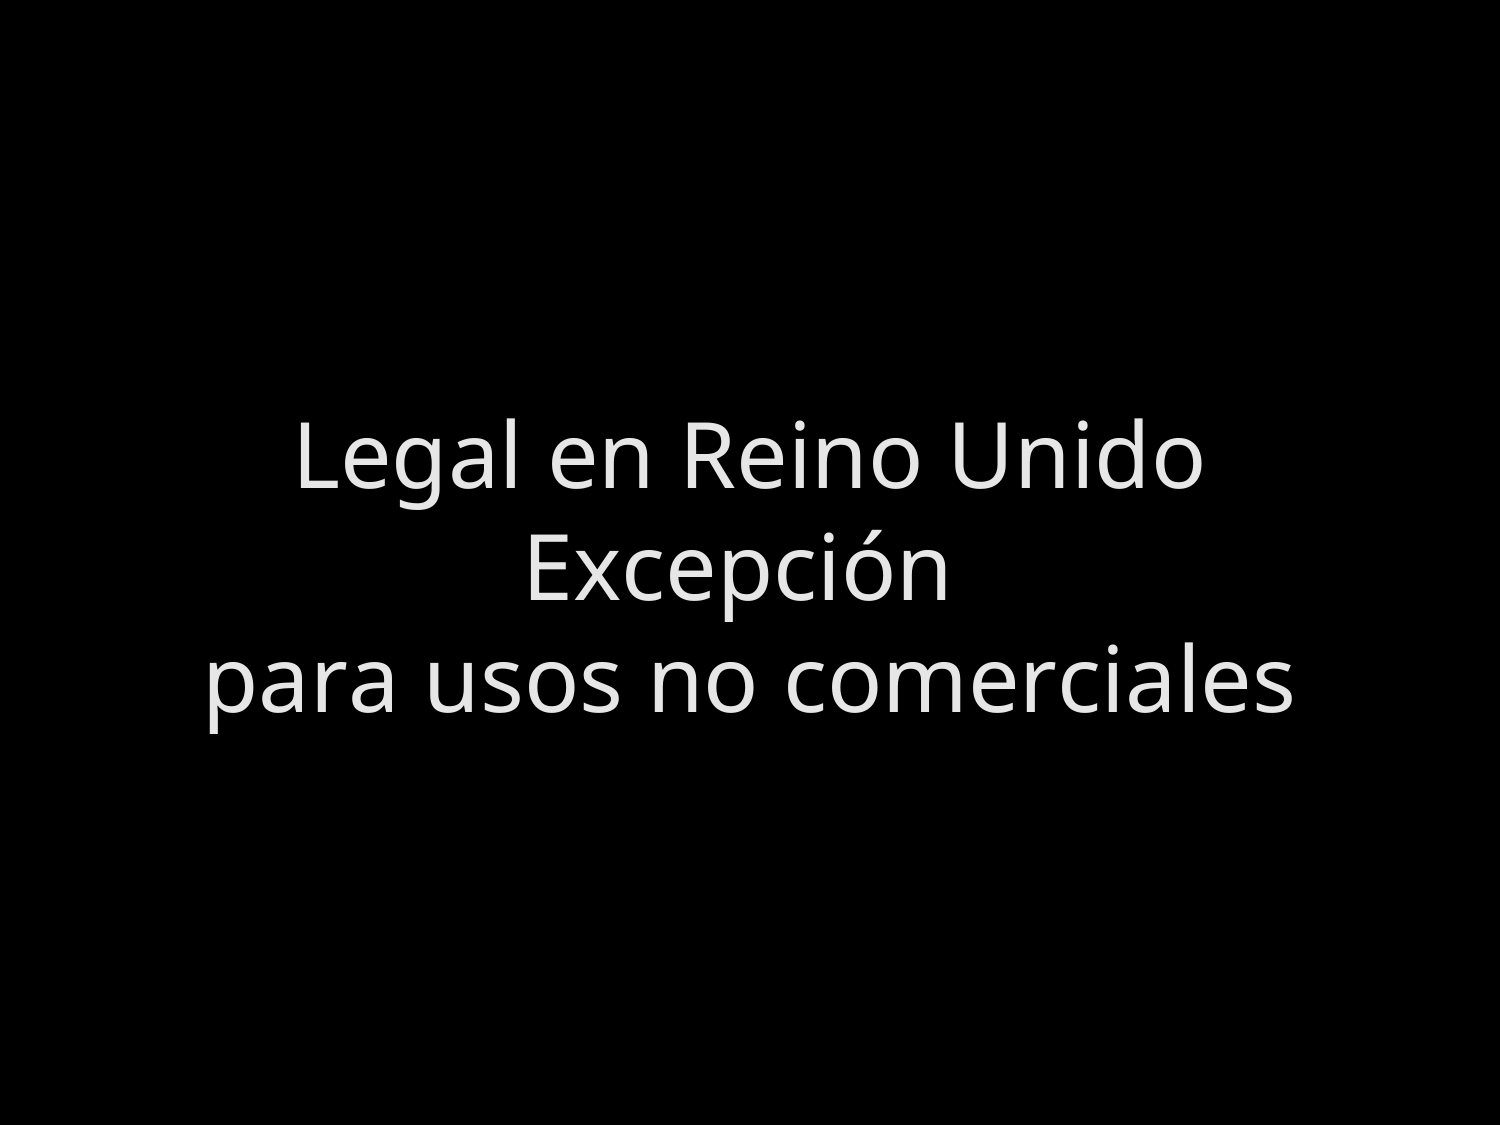

# Legal en Reino Unido
Excepción
para usos no comerciales